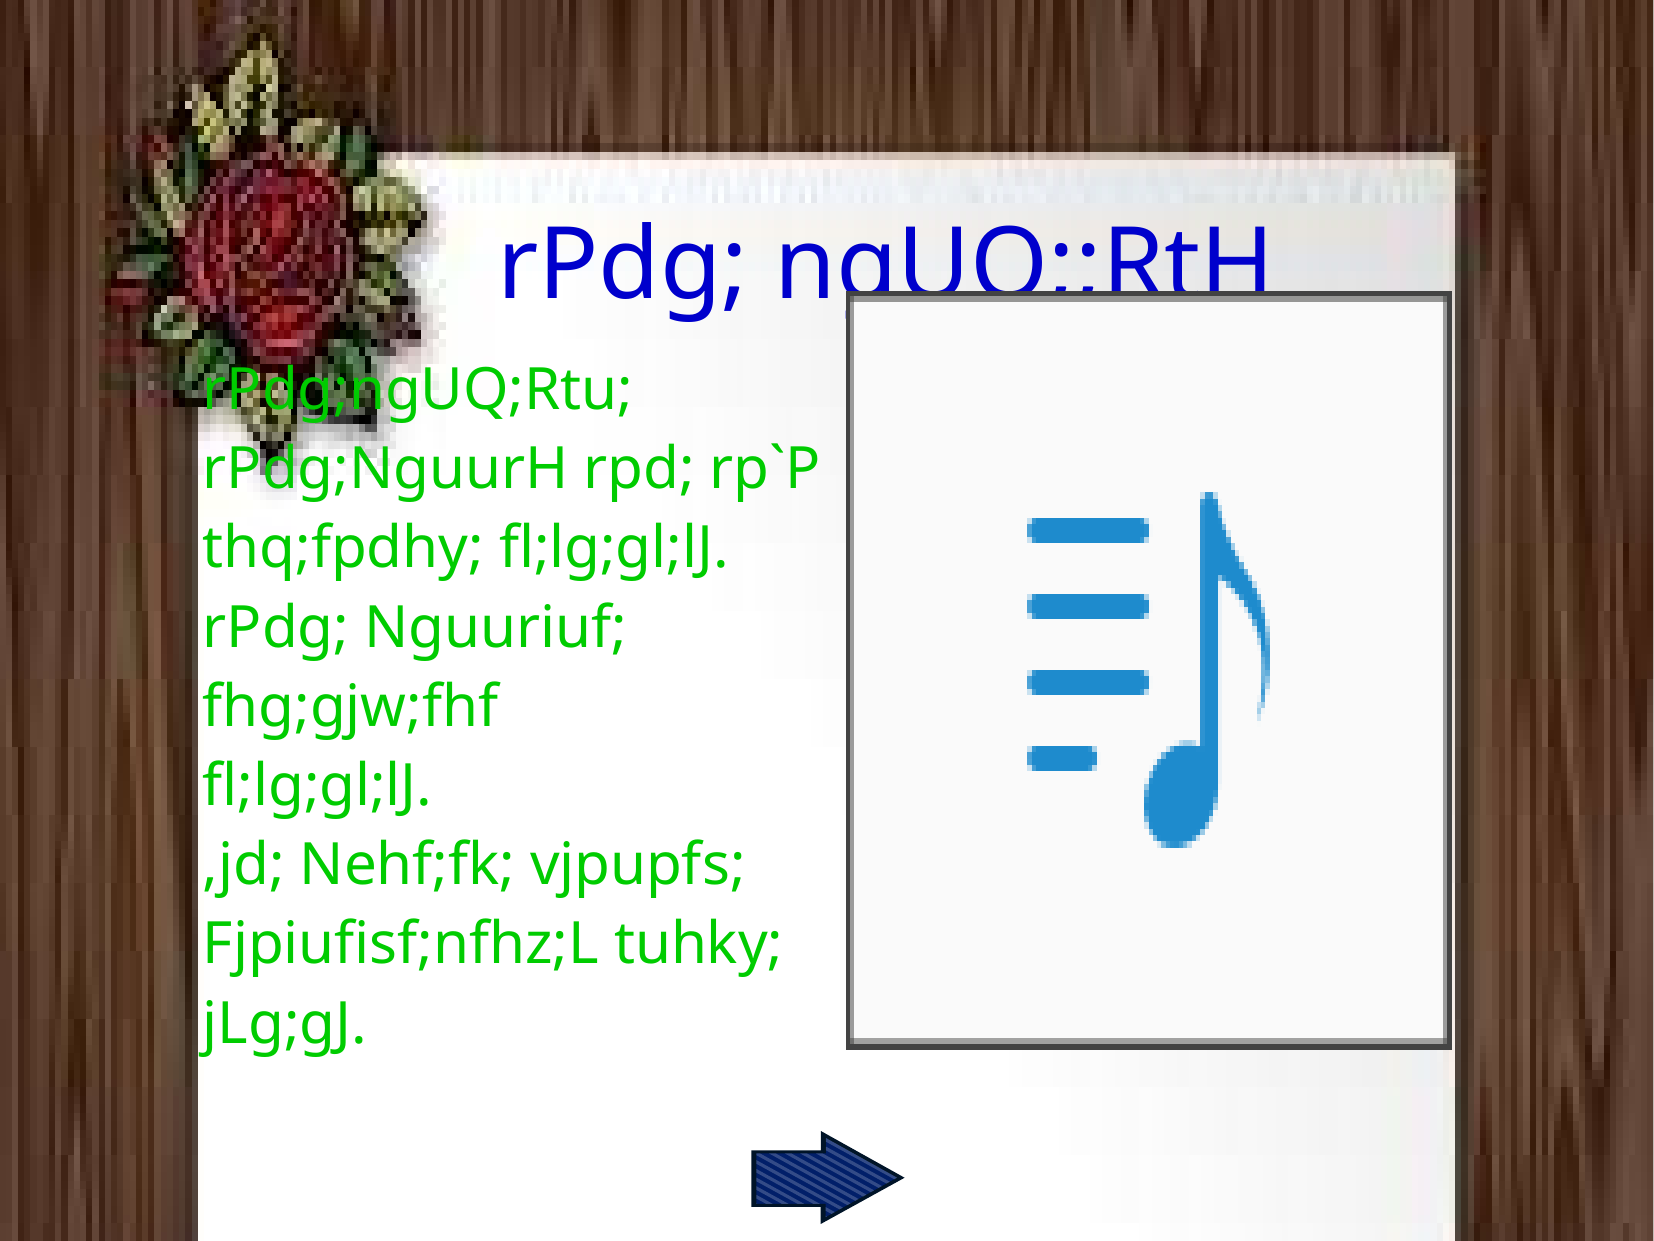

#
rPdg; ngUQ;;RtH
rPdg;ngUQ;Rtu;
rPdg;NguurH rpd; rp`P
thq;fpdhy; fl;lg;gl;lJ.
rPdg; Nguuriuf; fhg;gjw;fhf
fl;lg;gl;lJ.
,jd; Nehf;fk; vjpupfs;
Fjpiufisf;nfhz;L tuhky; jLg;gJ.